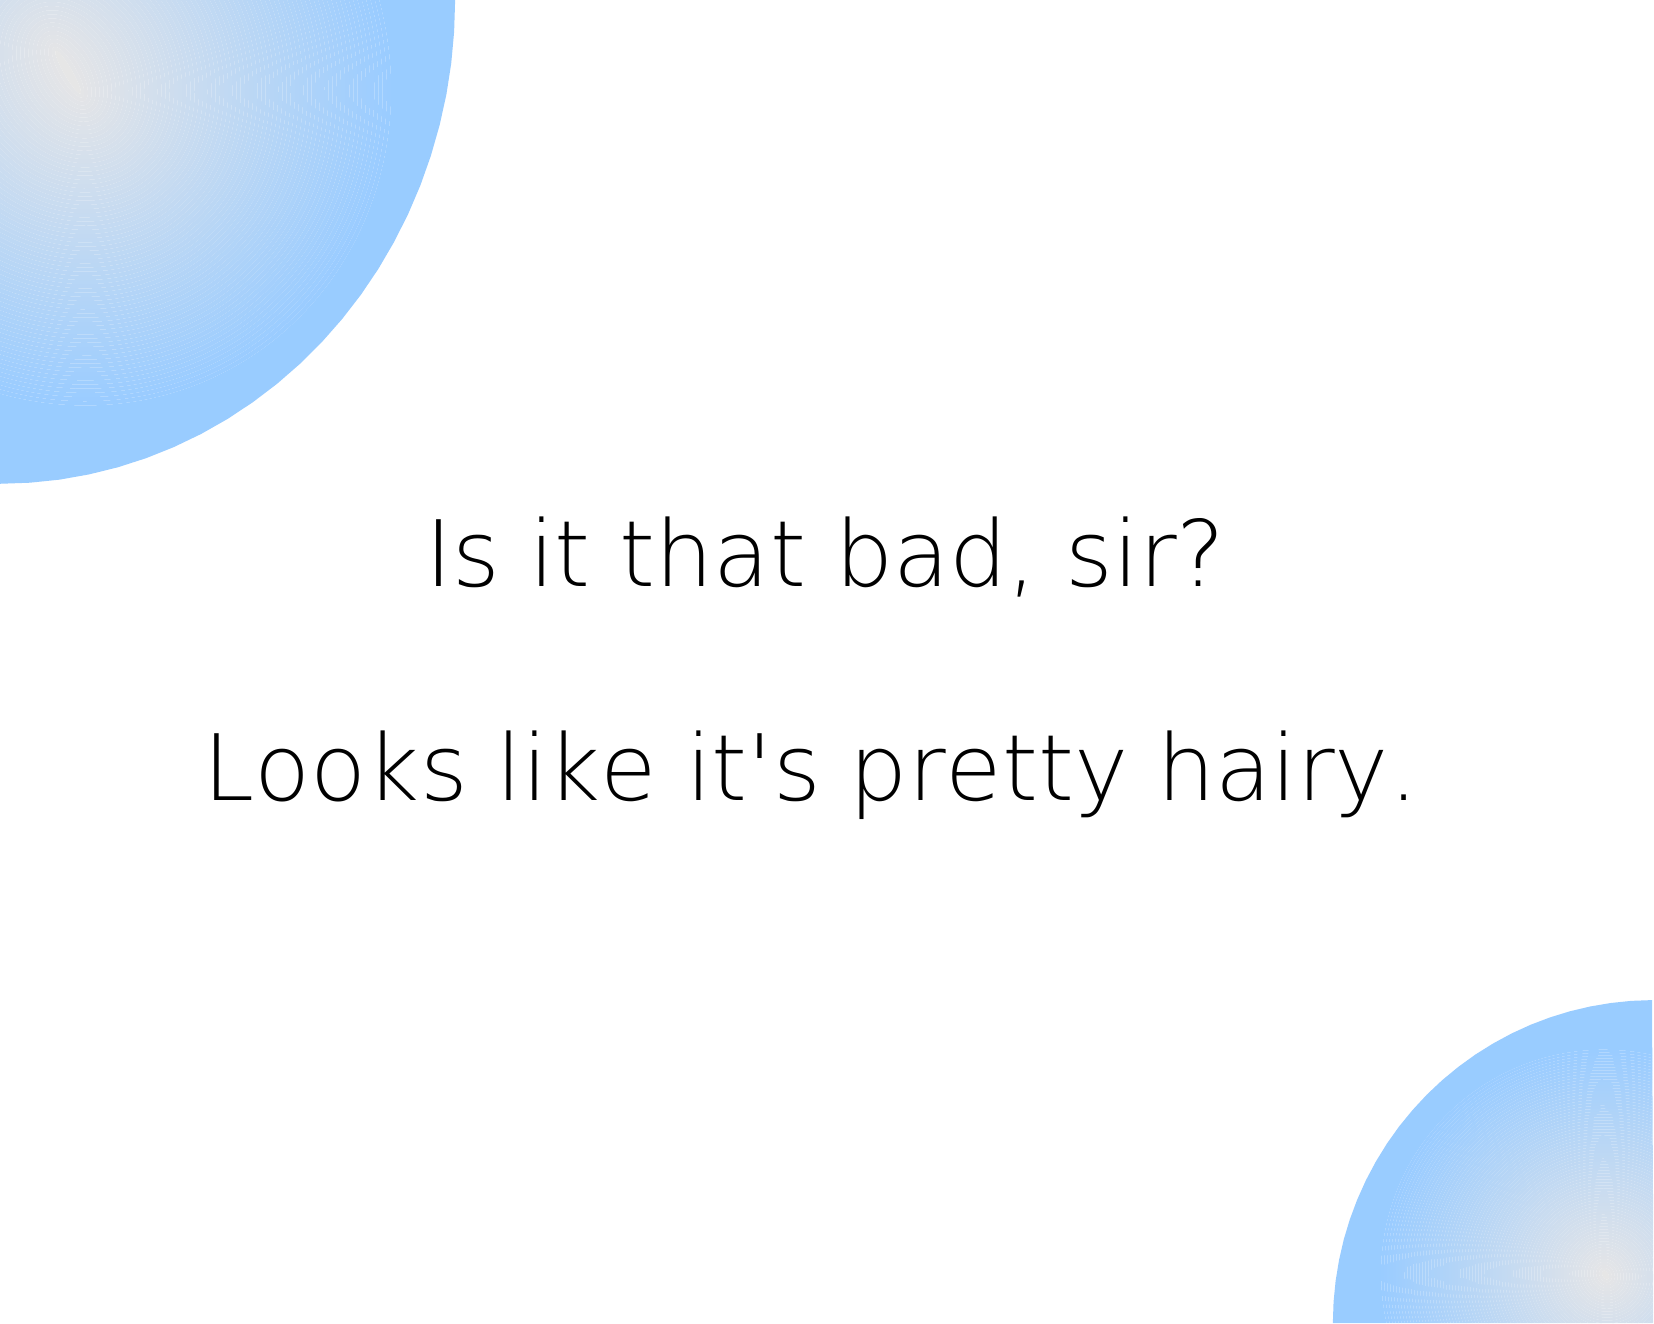

# Is it that bad, sir?
Looks like it's pretty hairy.